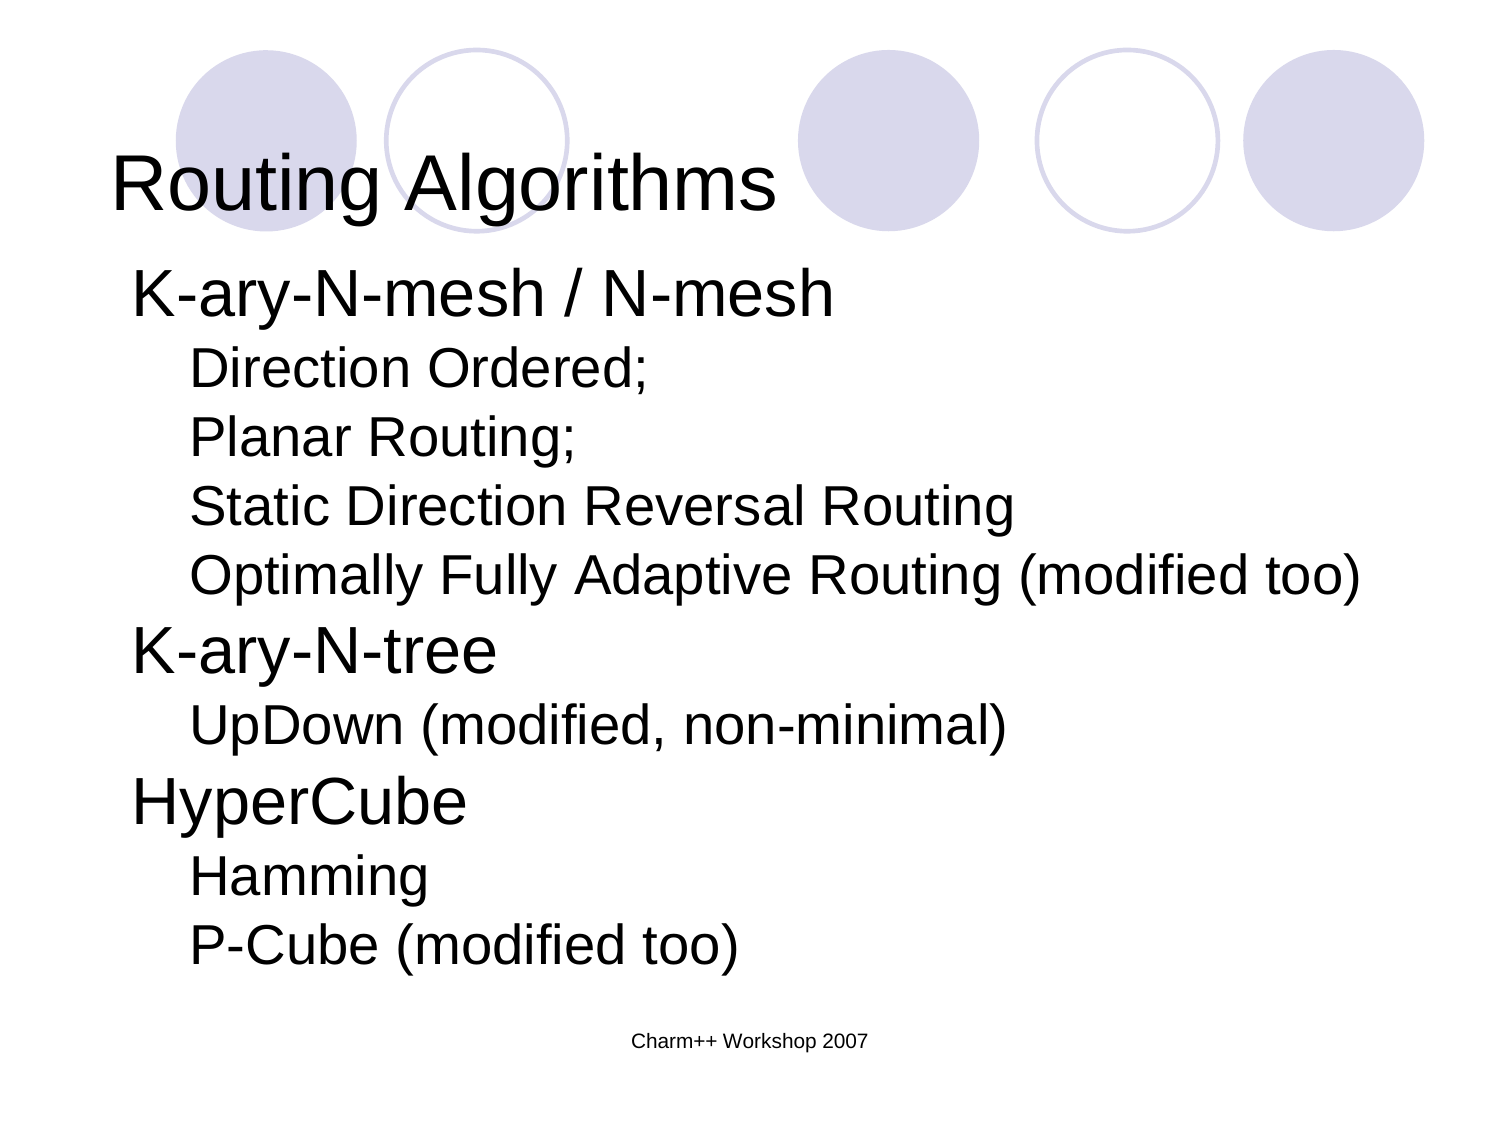

# Routing Algorithms
K-ary-N-mesh / N-mesh
Direction Ordered;
Planar Routing;
Static Direction Reversal Routing
Optimally Fully Adaptive Routing (modified too)
K-ary-N-tree
UpDown (modified, non-minimal)
HyperCube
Hamming
P-Cube (modified too)
Charm++ Workshop 2007